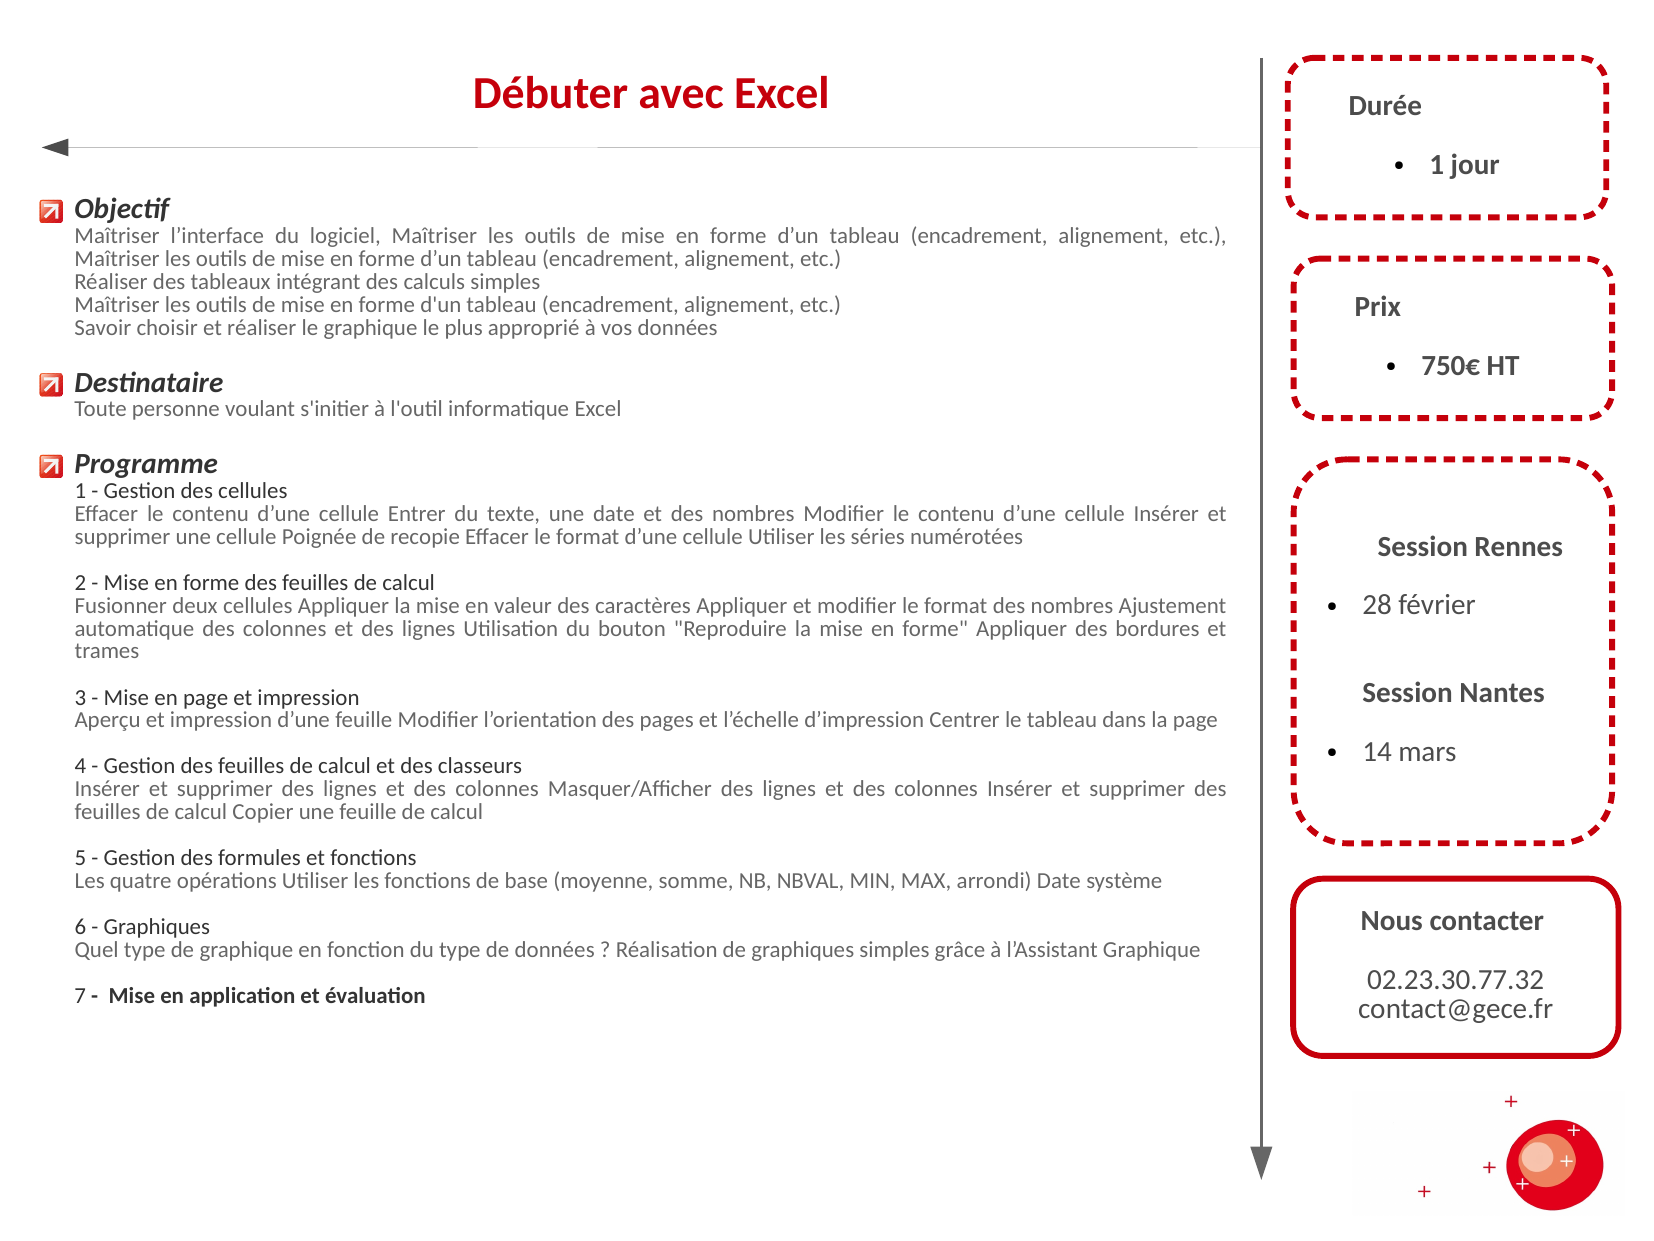

| Débuter avec Excel |
| --- |
Durée
1 jour
| Objectif  Maîtriser l’interface du logiciel, Maîtriser les outils de mise en forme d’un tableau (encadrement, alignement, etc.), Maîtriser les outils de mise en forme d’un tableau (encadrement, alignement, etc.) Réaliser des tableaux intégrant des calculs simples Maîtriser les outils de mise en forme d'un tableau (encadrement, alignement, etc.) Savoir choisir et réaliser le graphique le plus approprié à vos données Destinataire Toute personne voulant s'initier à l'outil informatique Excel Programme  1 - Gestion des cellules Effacer le contenu d’une cellule Entrer du texte, une date et des nombres Modifier le contenu d’une cellule Insérer et supprimer une cellule Poignée de recopie Effacer le format d’une cellule Utiliser les séries numérotées 2 - Mise en forme des feuilles de calcul Fusionner deux cellules Appliquer la mise en valeur des caractères Appliquer et modifier le format des nombres Ajustement automatique des colonnes et des lignes Utilisation du bouton "Reproduire la mise en forme" Appliquer des bordures et trames 3 - Mise en page et impression Aperçu et impression d’une feuille Modifier l’orientation des pages et l’échelle d’impression Centrer le tableau dans la page 4 - Gestion des feuilles de calcul et des classeurs Insérer et supprimer des lignes et des colonnes Masquer/Afficher des lignes et des colonnes Insérer et supprimer des feuilles de calcul Copier une feuille de calcul 5 - Gestion des formules et fonctions Les quatre opérations Utiliser les fonctions de base (moyenne, somme, NB, NBVAL, MIN, MAX, arrondi) Date système 6 - Graphiques Quel type de graphique en fonction du type de données ? Réalisation de graphiques simples grâce à l’Assistant Graphique 7 - Mise en application et évaluation |
| --- |
Prix
750€ HT
Session Rennes
28 février
Session Nantes
14 mars
Nous contacter
02.23.30.77.32
contact@gece.fr